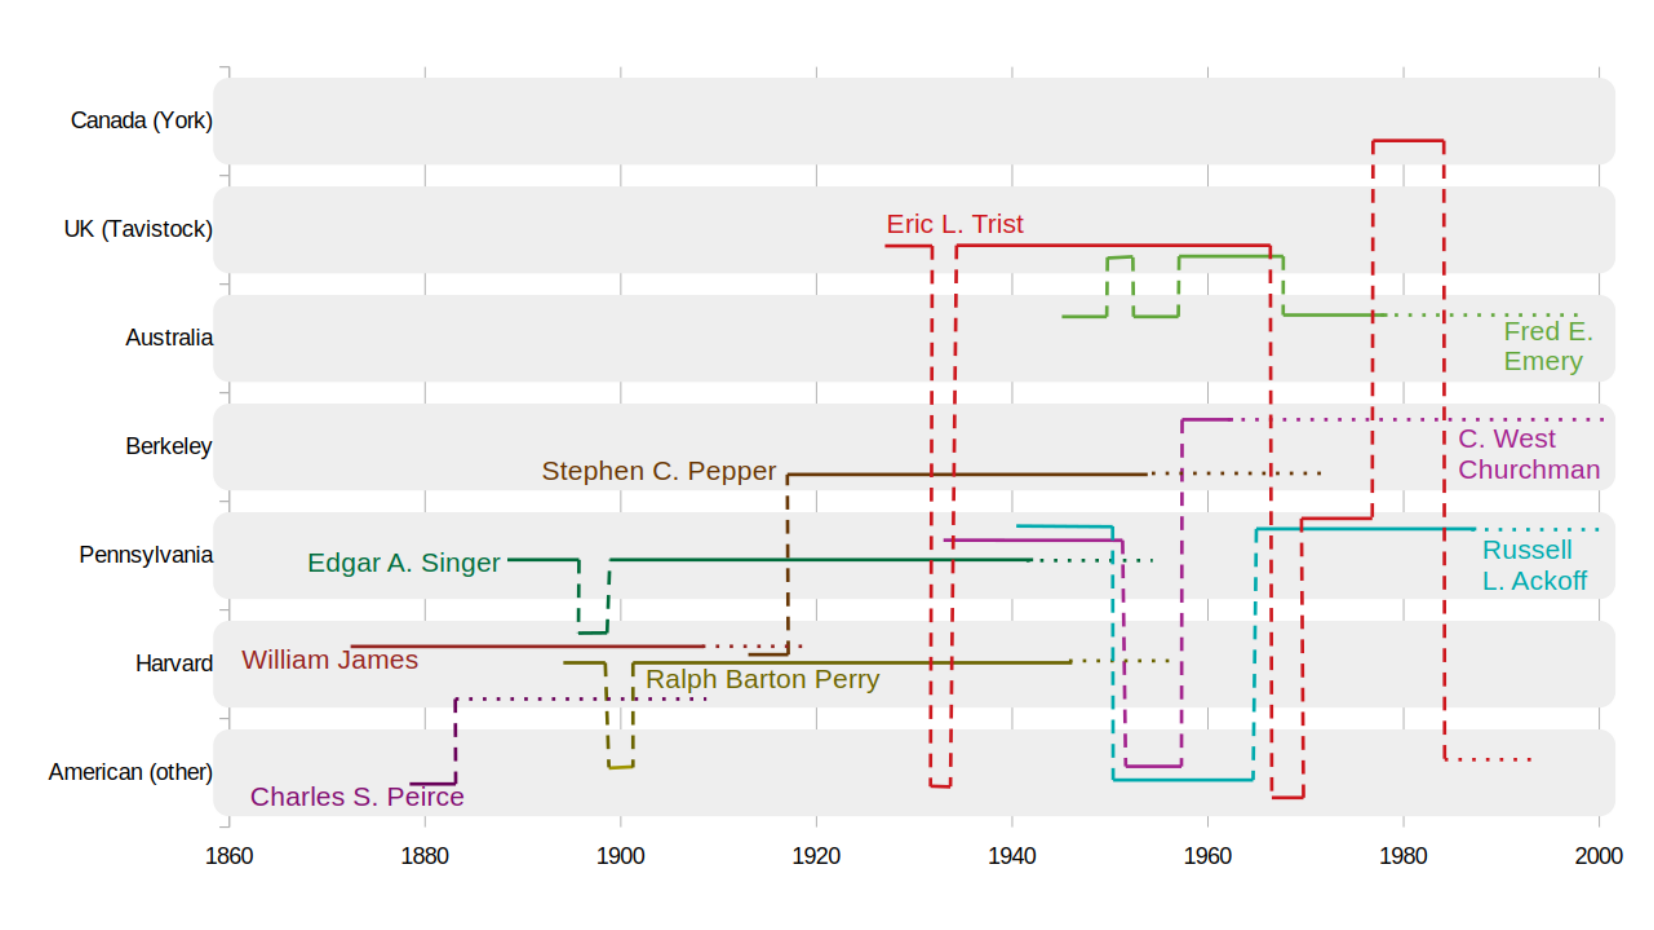

# Institutions and lineages in pragmatism
Sciencing and Philosophizing on Threads in Systems Thinking
June 2023